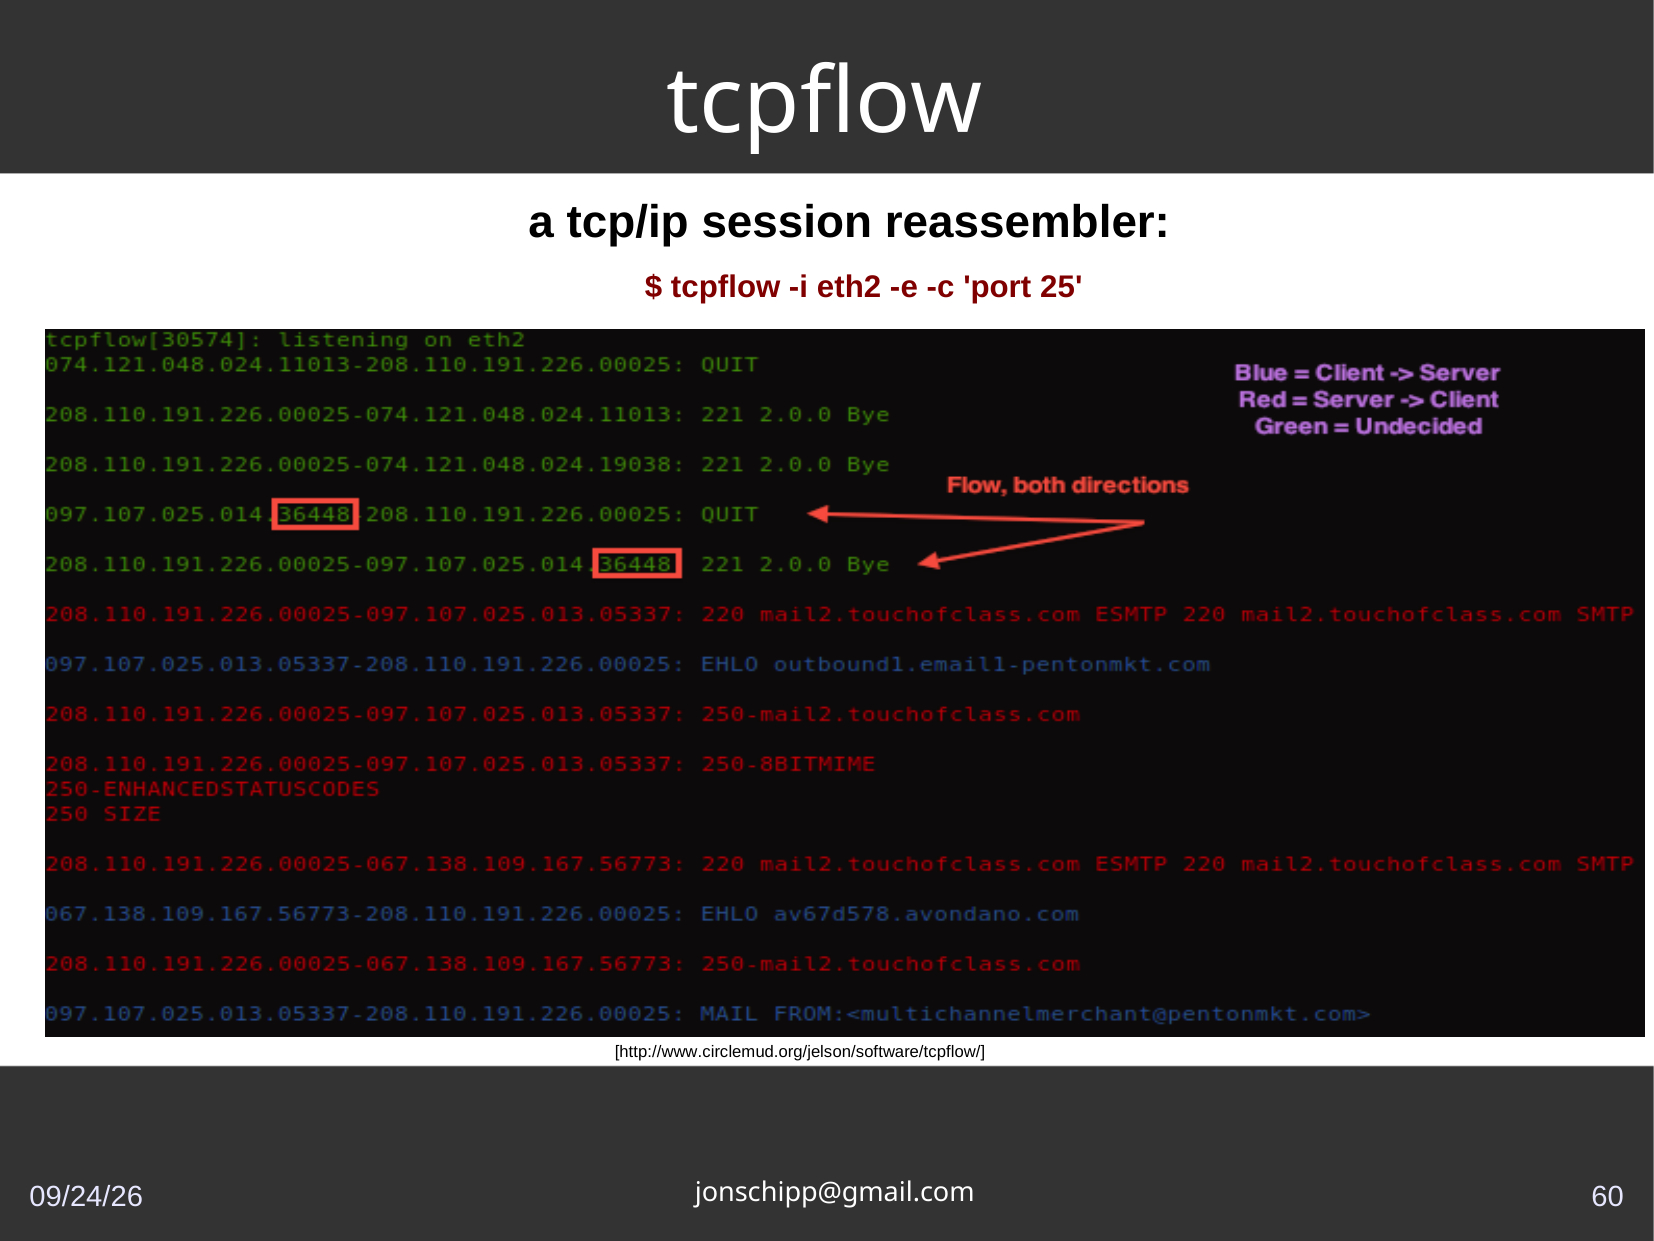

tcpflow
a tcp/ip session reassembler:
$ tcpflow -i eth2 -e -c 'port 25'
[http://www.circlemud.org/jelson/software/tcpflow/]
jonschipp@gmail.com